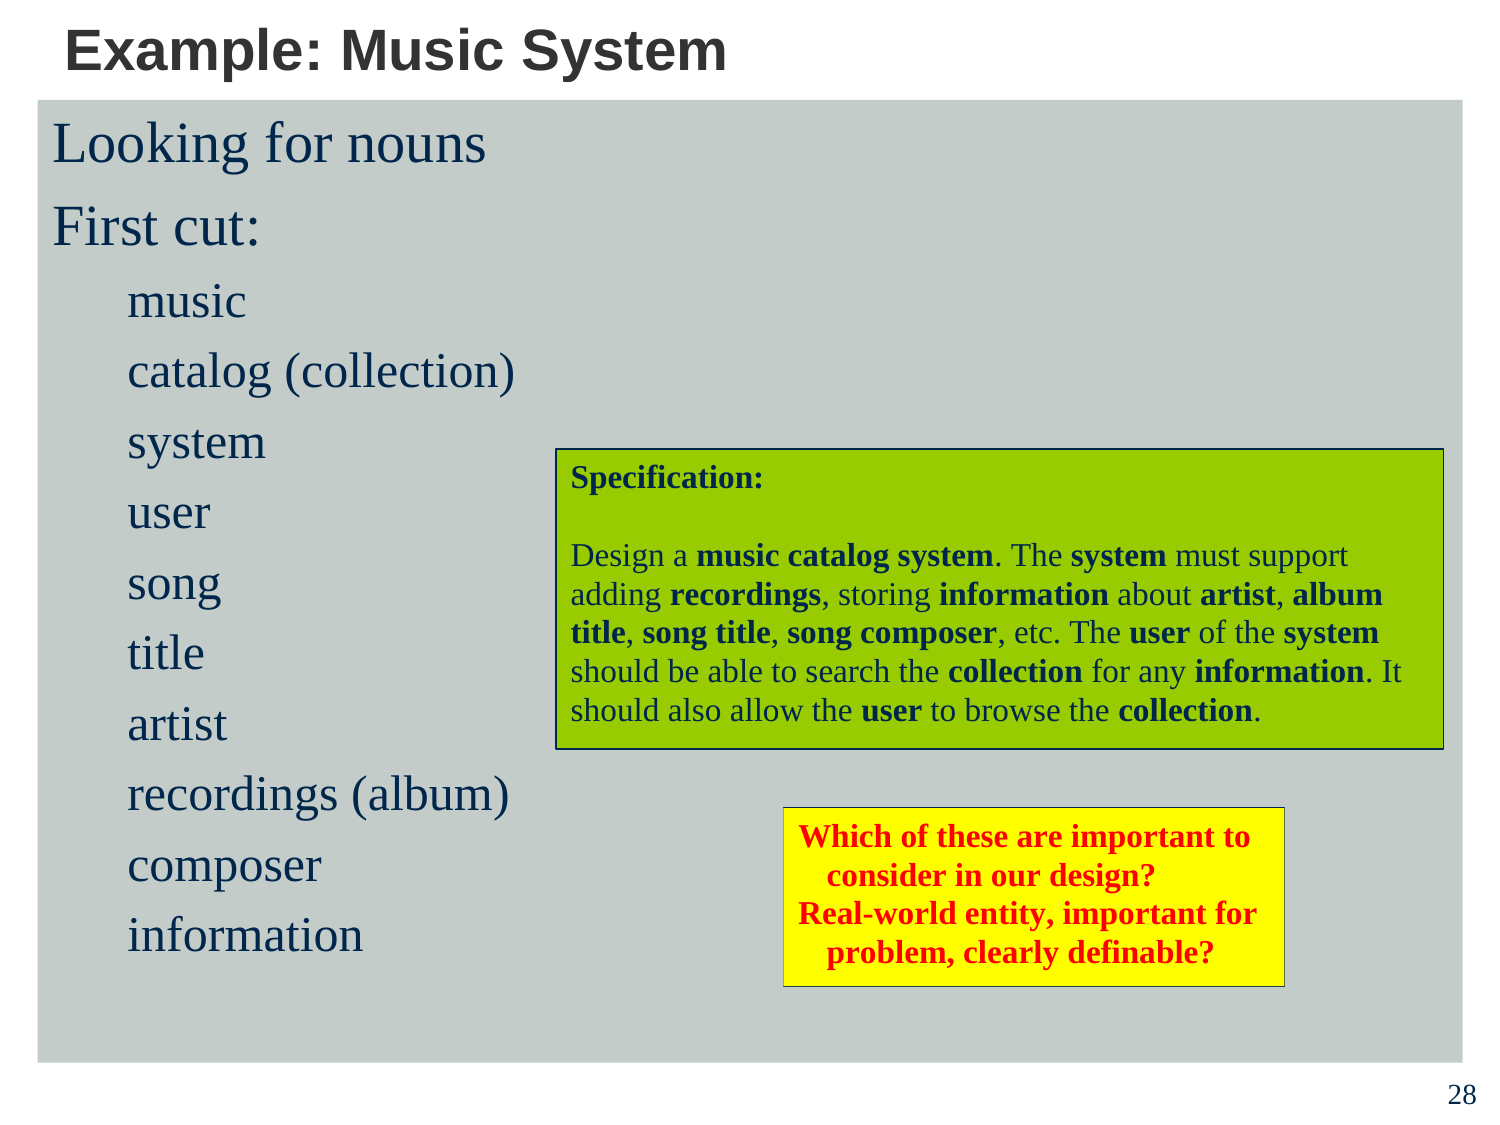

# Example: Music System
Looking for nouns
First cut:
music
catalog (collection)
system
user
song
title
artist
recordings (album)
composer
information
Specification:
Design a music catalog system. The system must support
adding recordings, storing information about artist, album title, song title, song composer, etc. The user of the system should be able to search the collection for any information. It should also allow the user to browse the collection.
Which of these are important to consider in our design?
Real-world entity, important for problem, clearly definable?